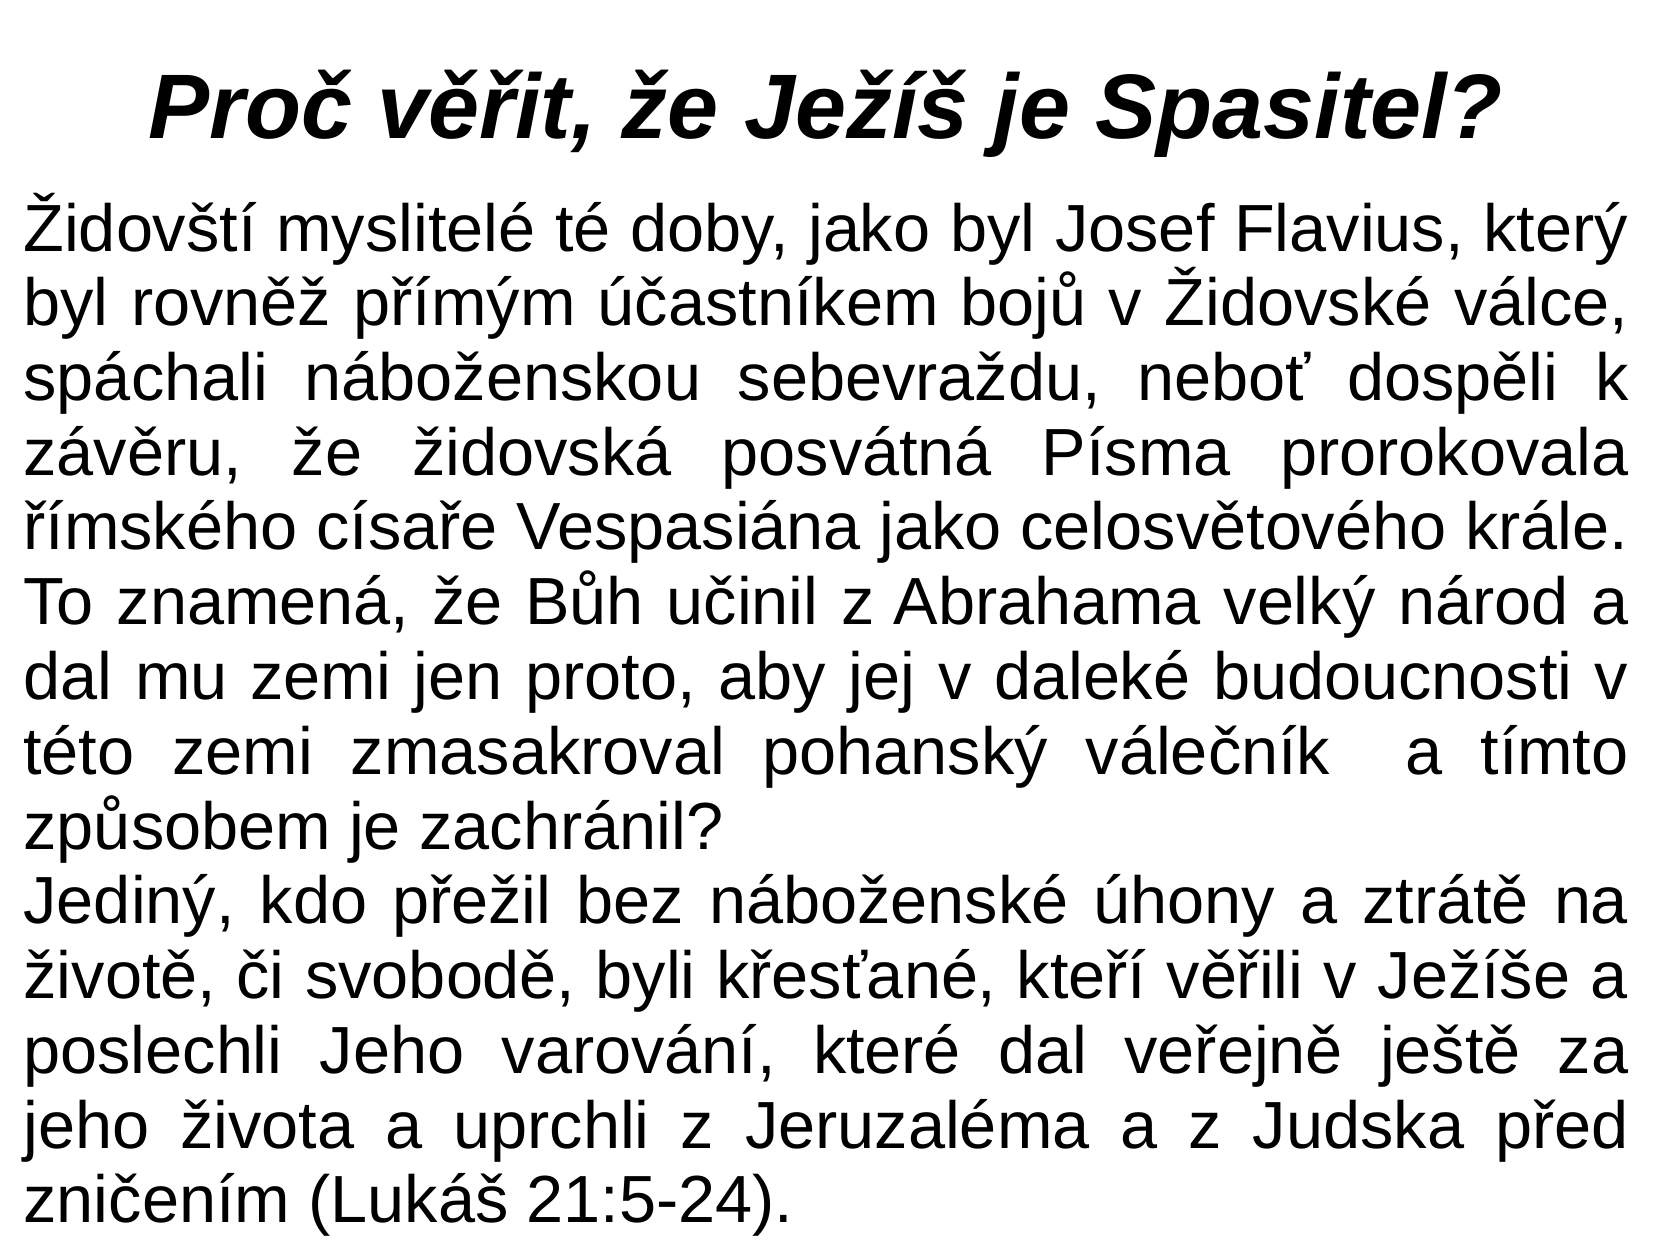

Židovští myslitelé té doby, jako byl Josef Flavius, který byl rovněž přímým účastníkem bojů v Židovské válce, spáchali náboženskou sebevraždu, neboť dospěli k závěru, že židovská posvátná Písma prorokovala římského císaře Vespasiána jako celosvětového krále. To znamená, že Bůh učinil z Abrahama velký národ a dal mu zemi jen proto, aby jej v daleké budoucnosti v této zemi zmasakroval pohanský válečník a tímto způsobem je zachránil?
Jediný, kdo přežil bez náboženské úhony a ztrátě na životě, či svobodě, byli křesťané, kteří věřili v Ježíše a poslechli Jeho varování, které dal veřejně ještě za jeho života a uprchli z Jeruzaléma a z Judska před zničením (Lukáš 21:5-24).
# Proč věřit, že Ježíš je Spasitel?